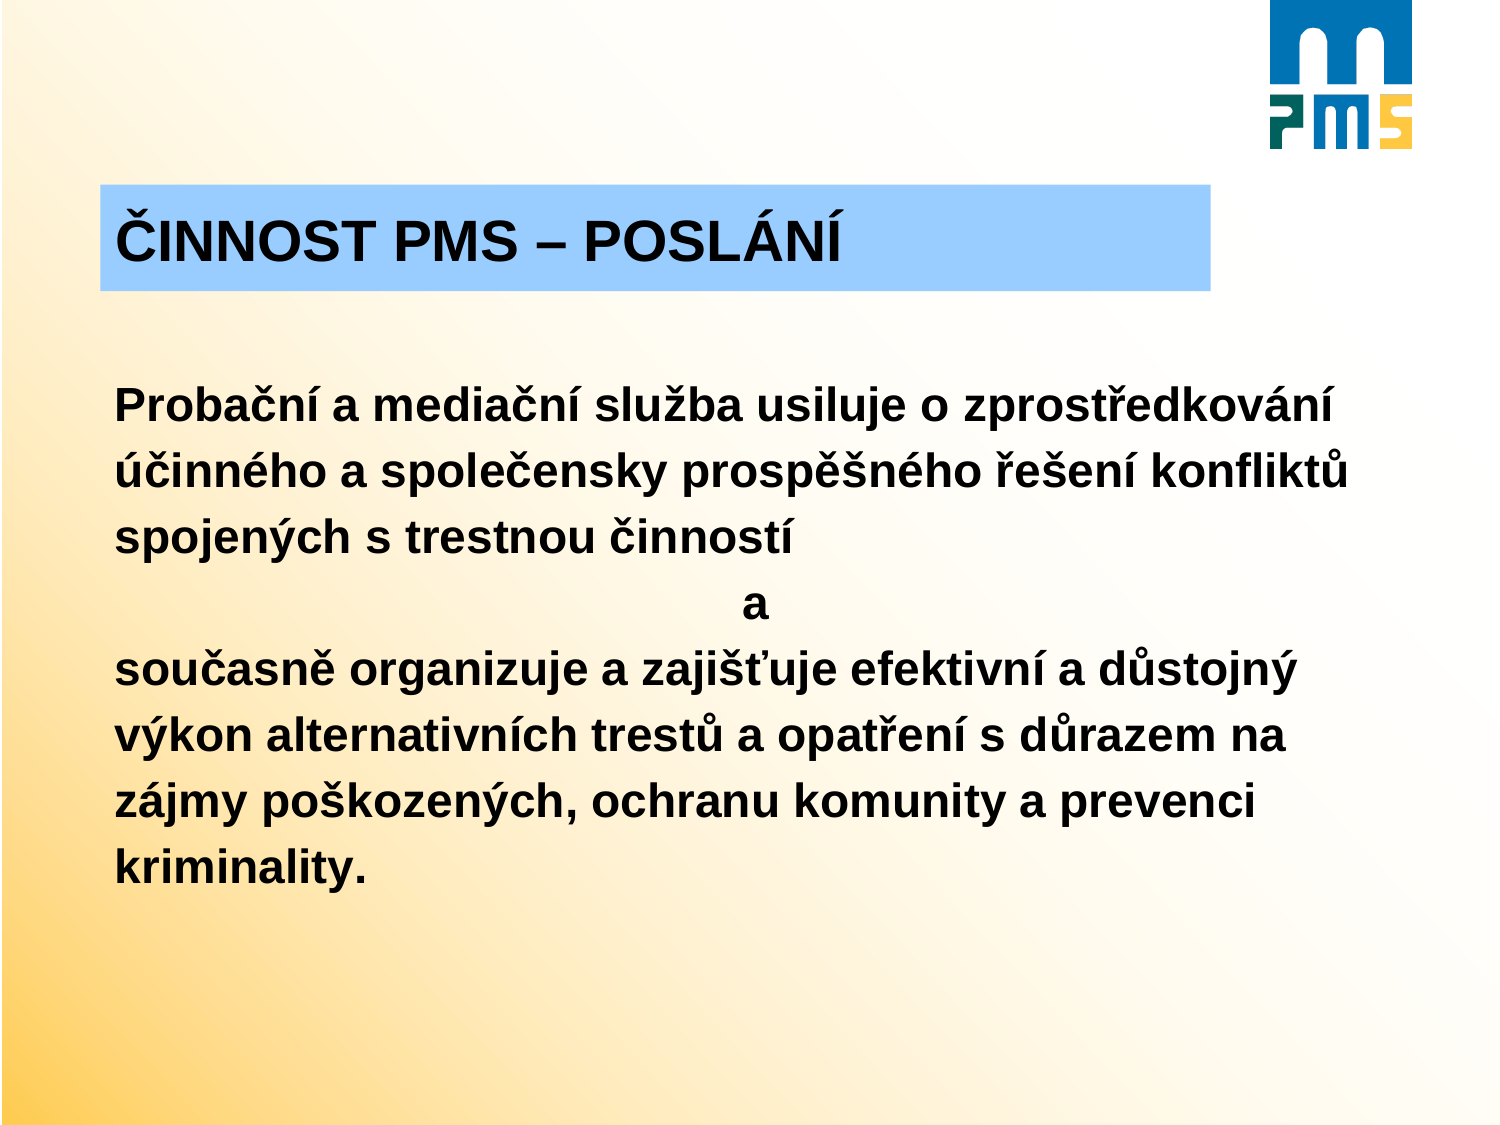

# ČINNOST PMS – POSLÁNÍ
Probační a mediační služba usiluje o zprostředkování účinného a společensky prospěšného řešení konfliktů spojených s trestnou činností
a
současně organizuje a zajišťuje efektivní a důstojný výkon alternativních trestů a opatření s důrazem na zájmy poškozených, ochranu komunity a prevenci kriminality.